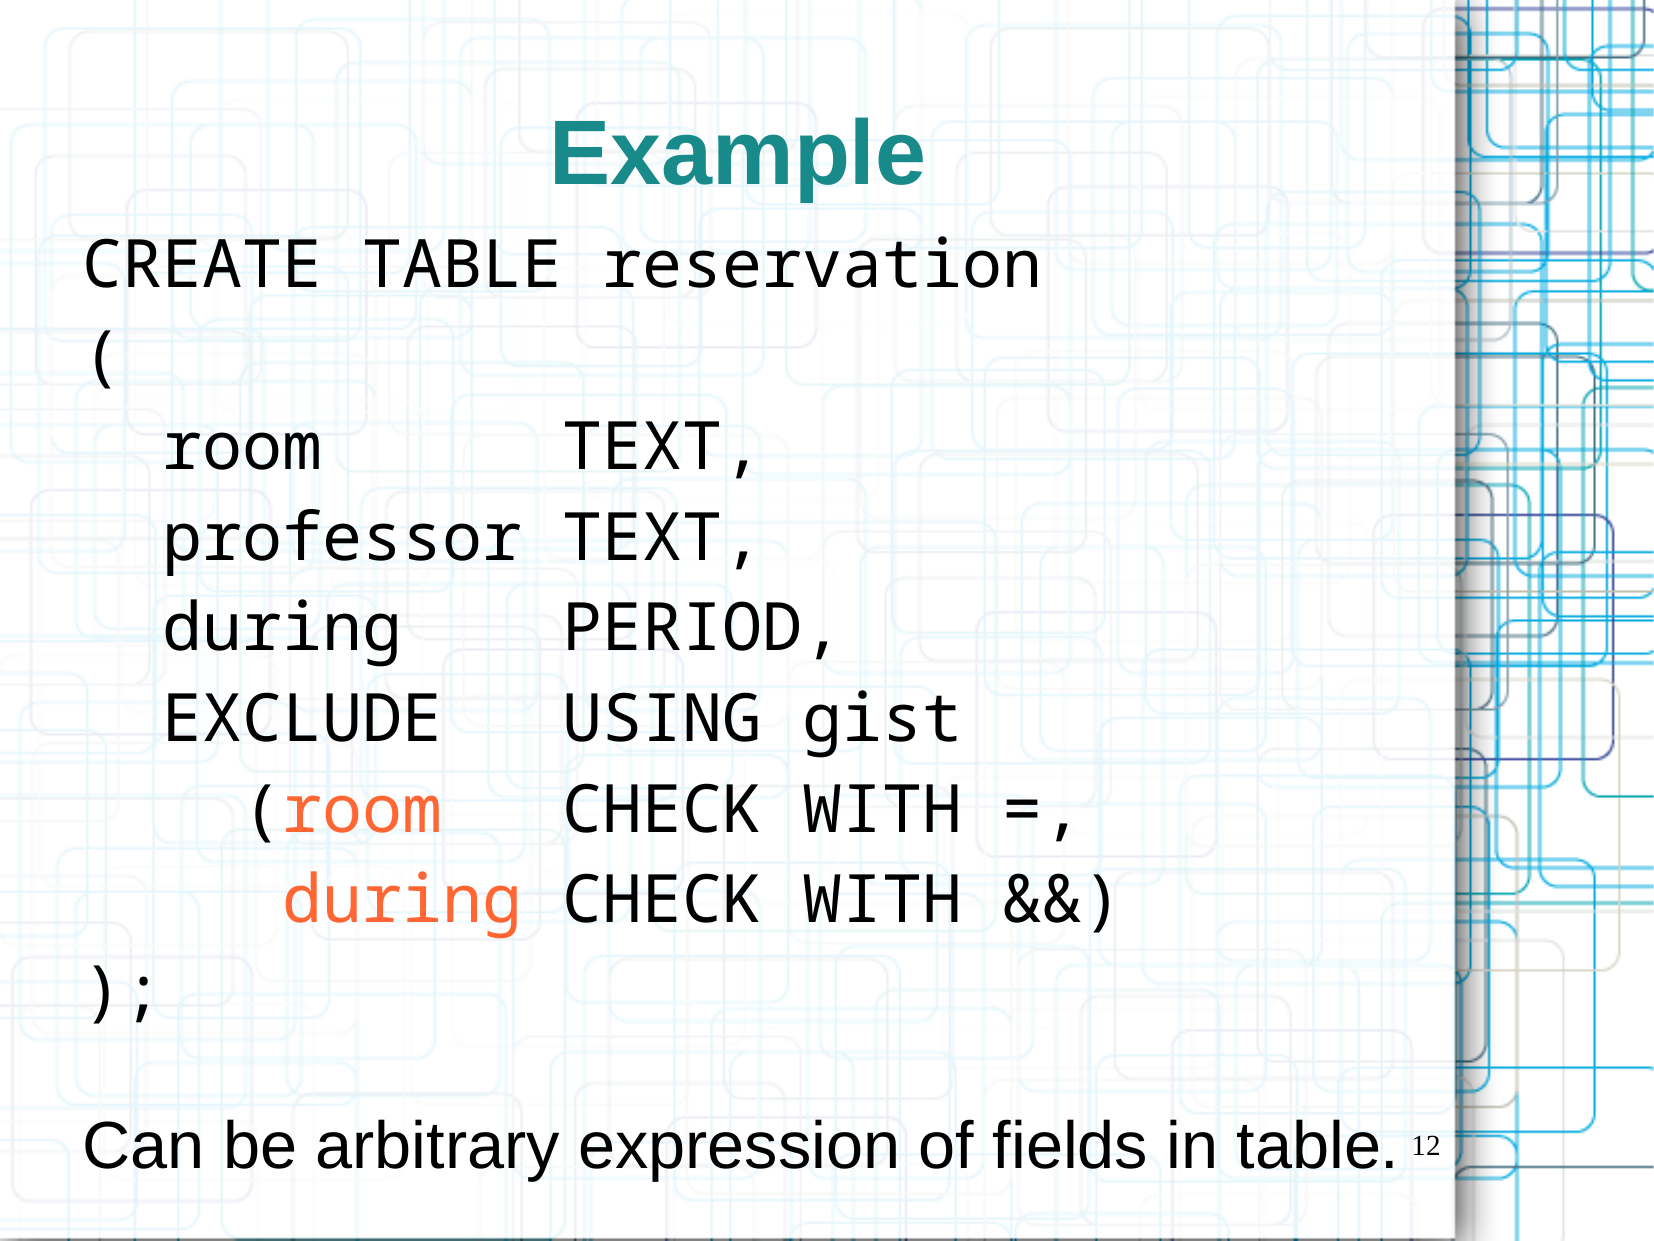

# Example
CREATE TABLE reservation
(
 room TEXT,
 professor TEXT,
 during PERIOD,
 EXCLUDE USING gist
 (room CHECK WITH =,
 during CHECK WITH &&)
);
Can be arbitrary expression of fields in table.
12